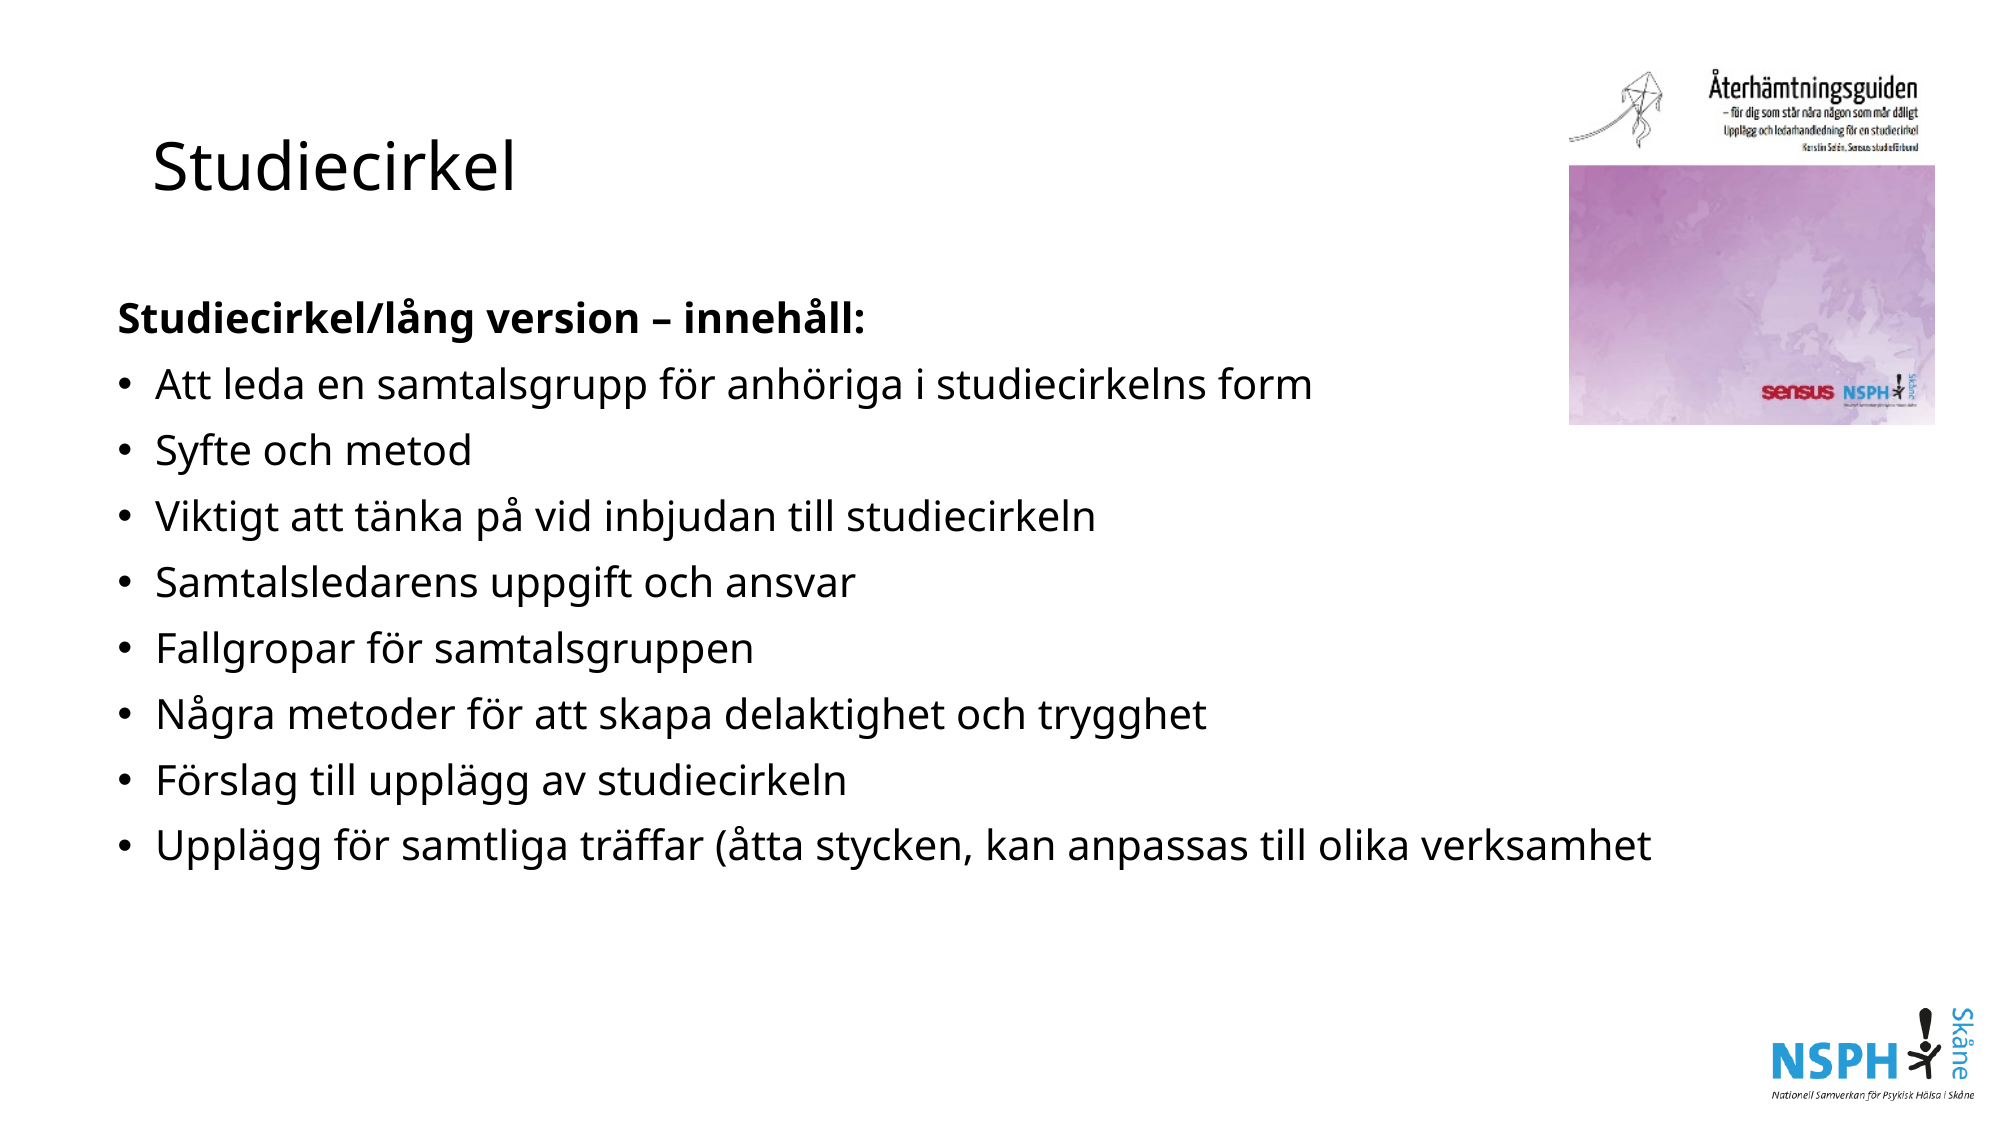

# Studiecirkel
Studiecirkel/lång version – innehåll:
Att leda en samtalsgrupp för anhöriga i studiecirkelns form
Syfte och metod
Viktigt att tänka på vid inbjudan till studiecirkeln
Samtalsledarens uppgift och ansvar
Fallgropar för samtalsgruppen
Några metoder för att skapa delaktighet och trygghet
Förslag till upplägg av studiecirkeln
Upplägg för samtliga träffar (åtta stycken, kan anpassas till olika verksamhet